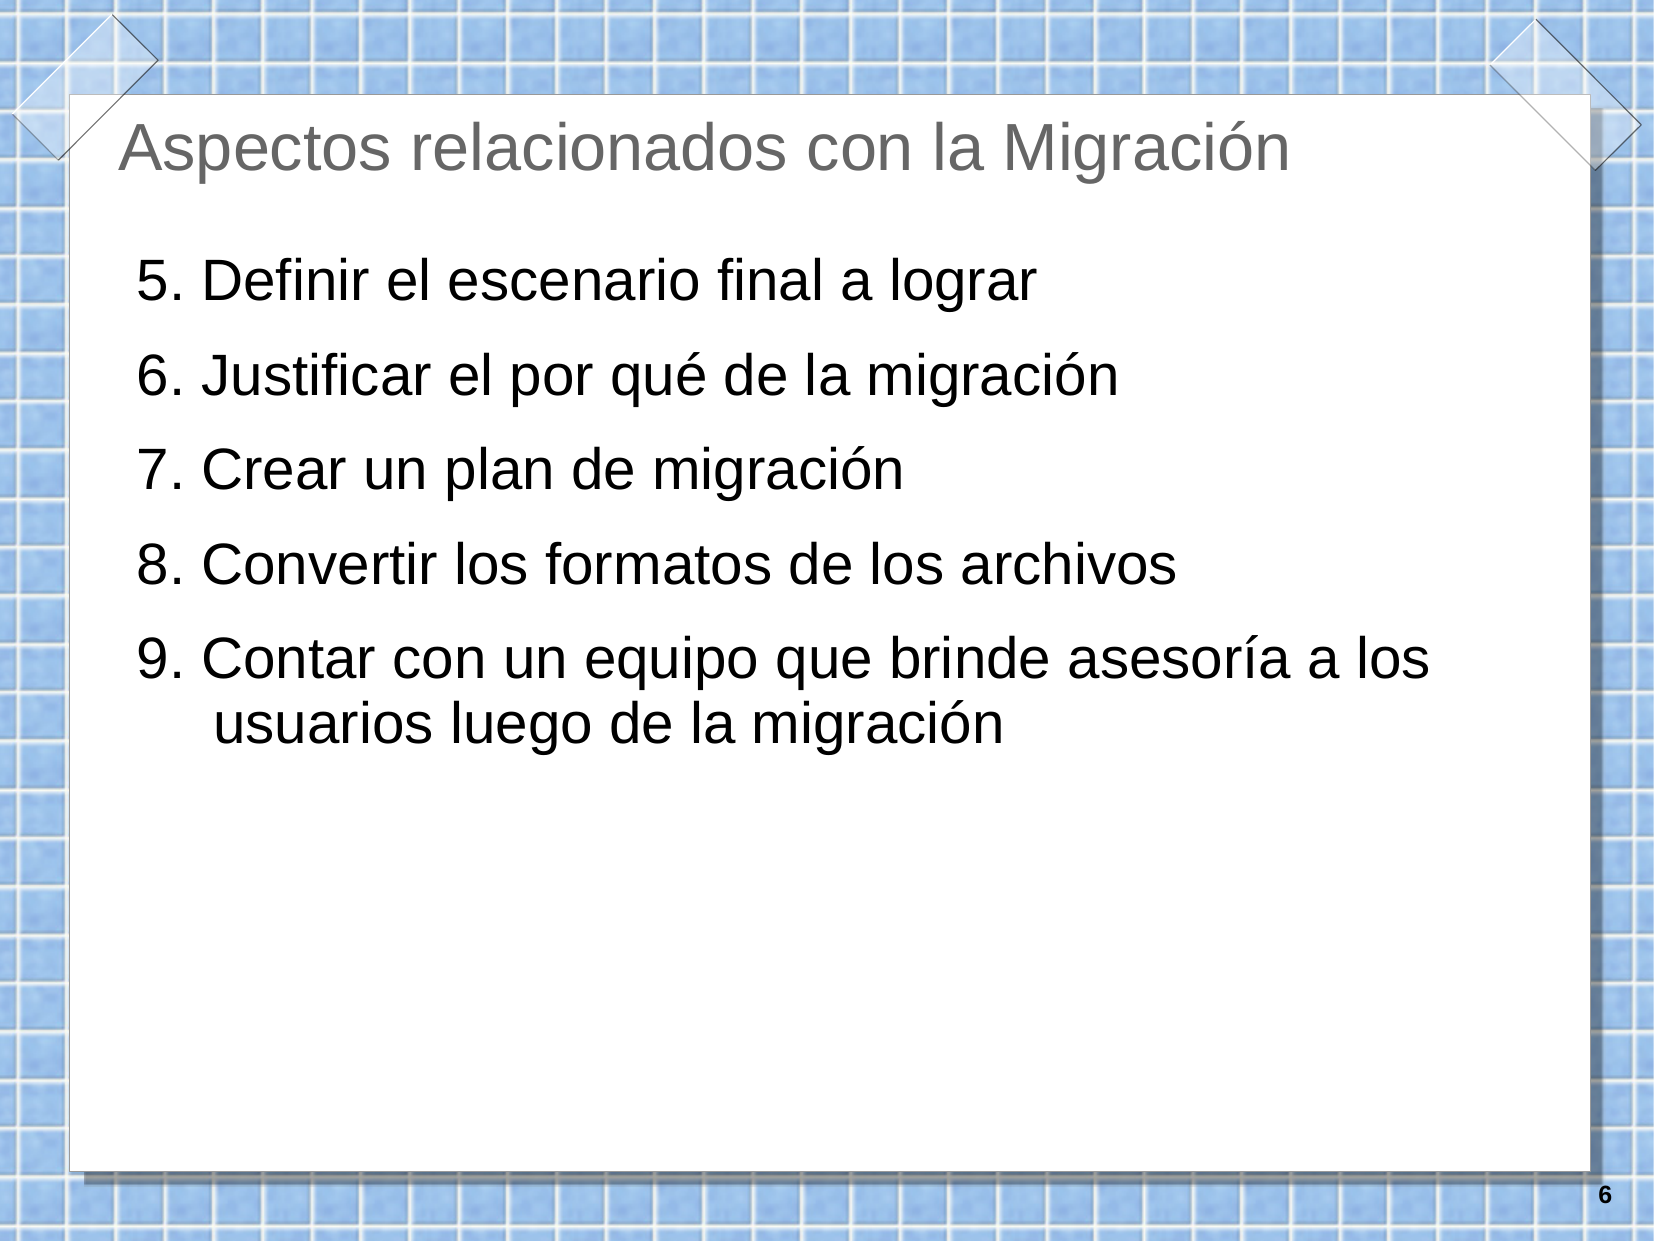

# Aspectos relacionados con la Migración
5. Definir el escenario final a lograr
6. Justificar el por qué de la migración
7. Crear un plan de migración
8. Convertir los formatos de los archivos
9. Contar con un equipo que brinde asesoría a los usuarios luego de la migración